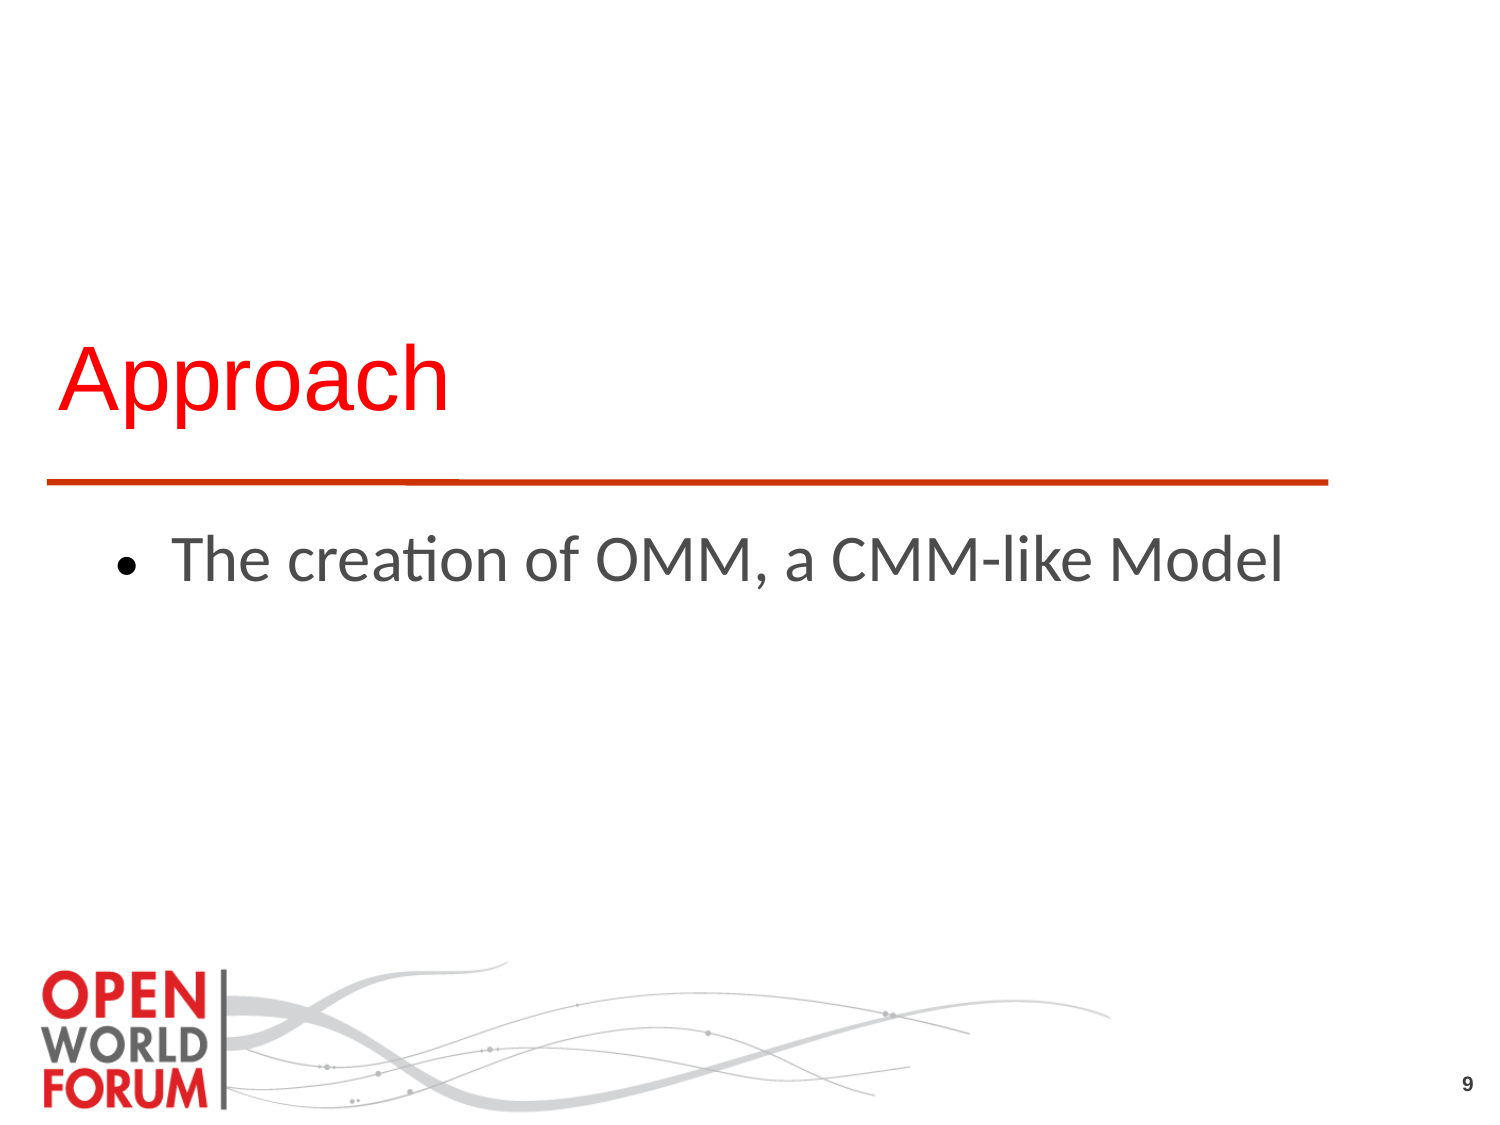

# Approach
The creation of OMM, a CMM-like Model
9